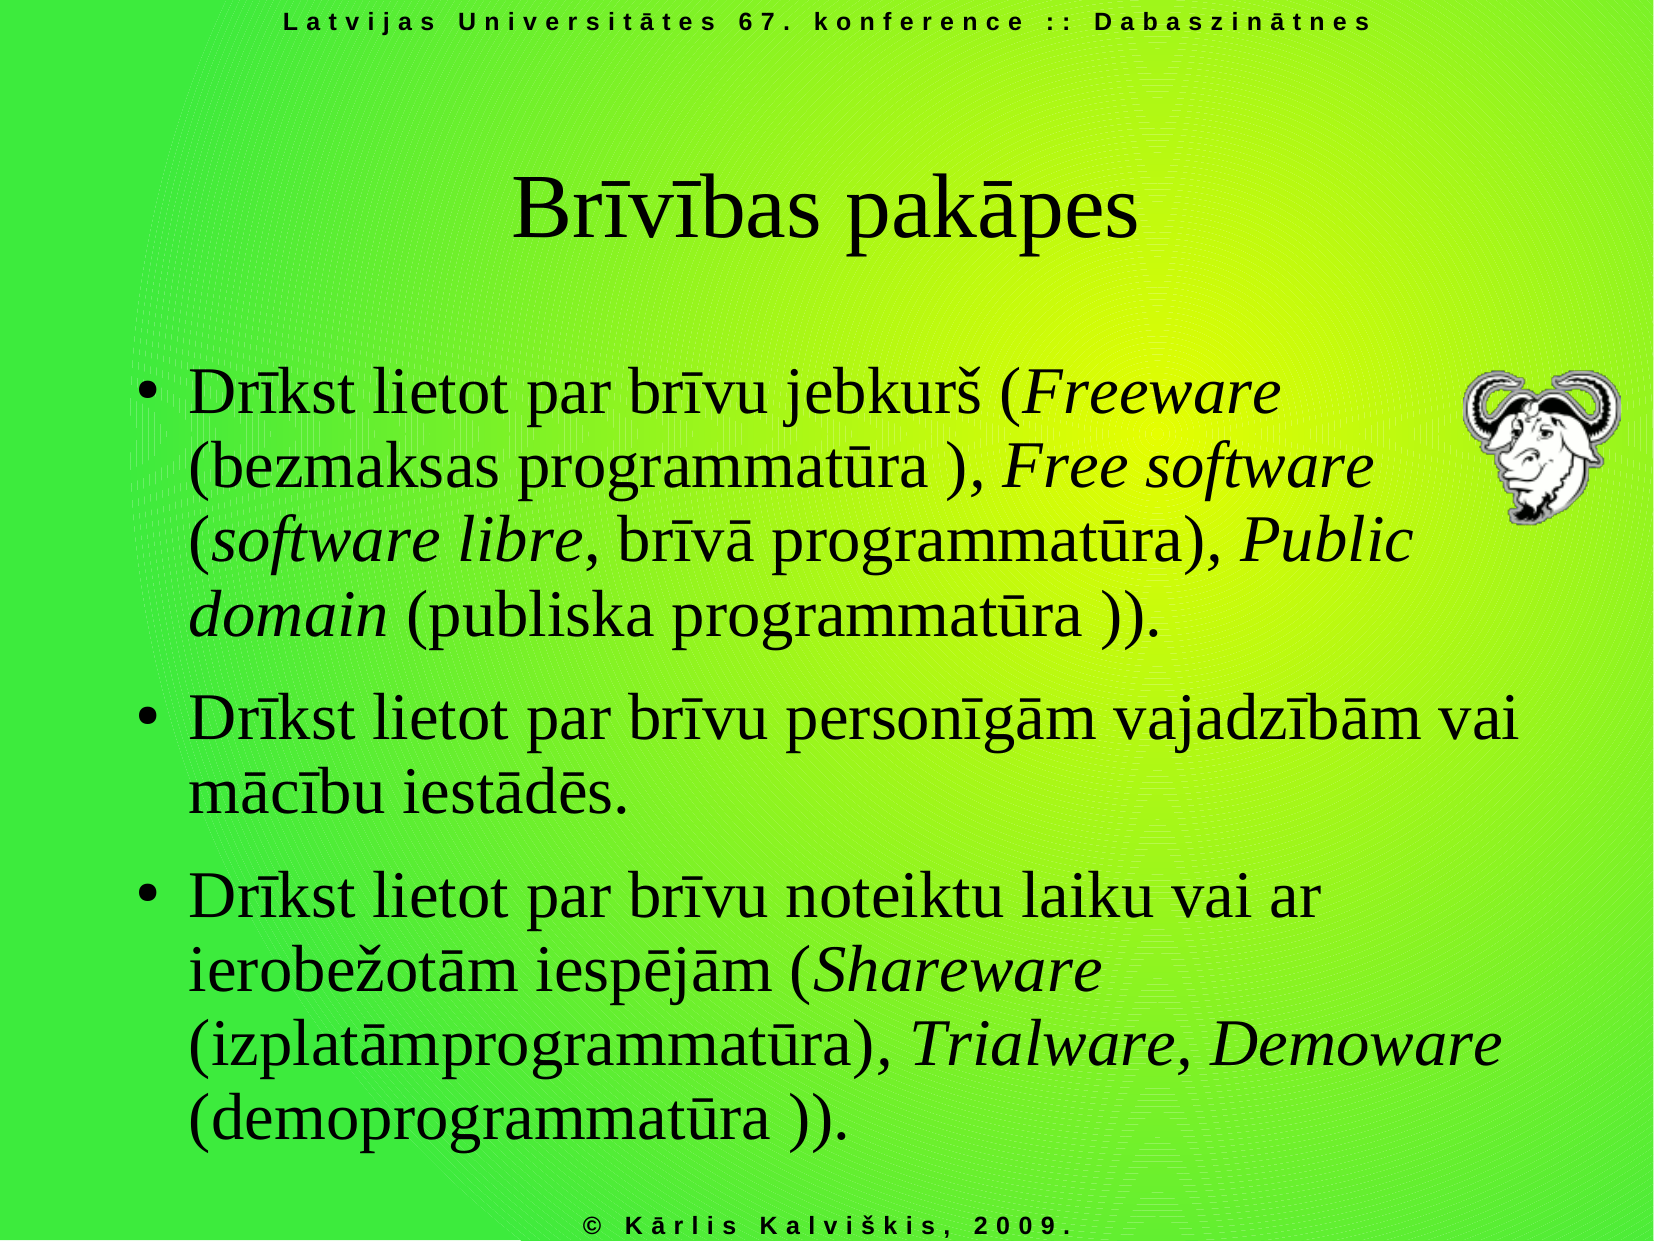

# Brīvības pakāpes
Drīkst lietot par brīvu jebkurš (Freeware (bezmaksas programmatūra ), Free software (software libre, brīvā programmatūra), Public domain (publiska programmatūra )).
Drīkst lietot par brīvu personīgām vajadzībām vai mācību iestādēs.
Drīkst lietot par brīvu noteiktu laiku vai ar ierobežotām iespējām (Shareware (izplatāmprogrammatūra), Trialware, Demoware (demoprogrammatūra )).